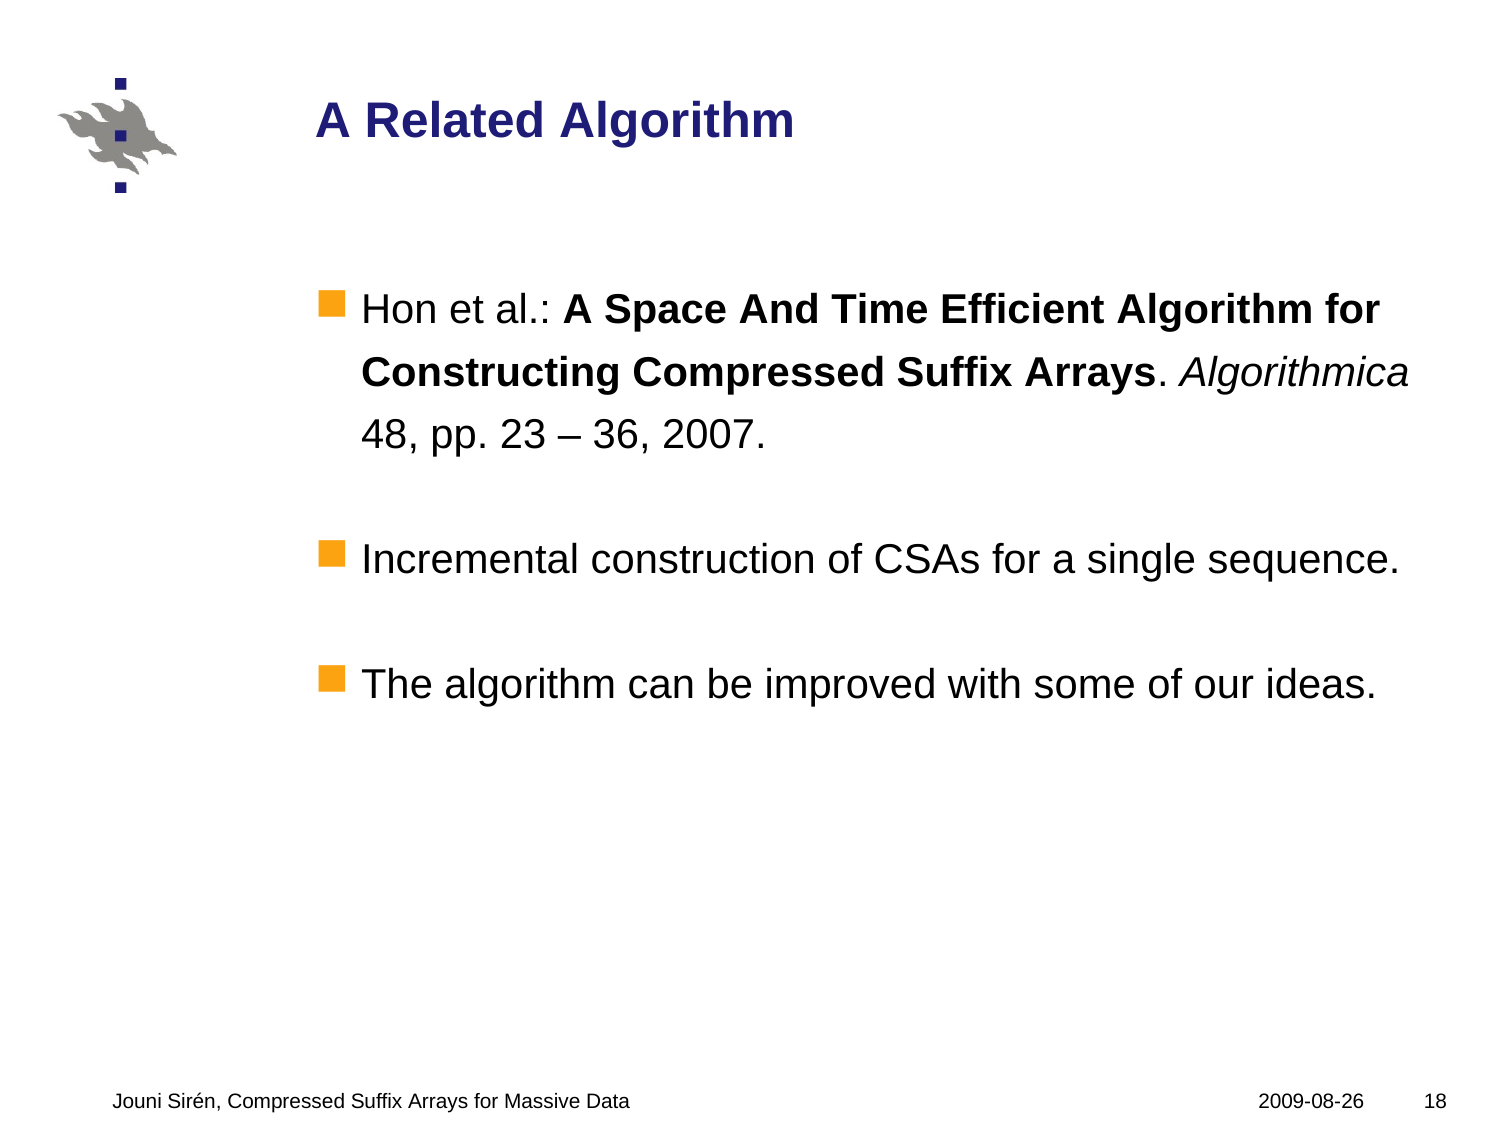

# A Related Algorithm
Hon et al.: A Space And Time Efficient Algorithm for Constructing Compressed Suffix Arrays. Algorithmica 48, pp. 23 – 36, 2007.
Incremental construction of CSAs for a single sequence.
The algorithm can be improved with some of our ideas.
Jouni Sirén, Compressed Suffix Arrays for Massive Data
2009-08-26
18